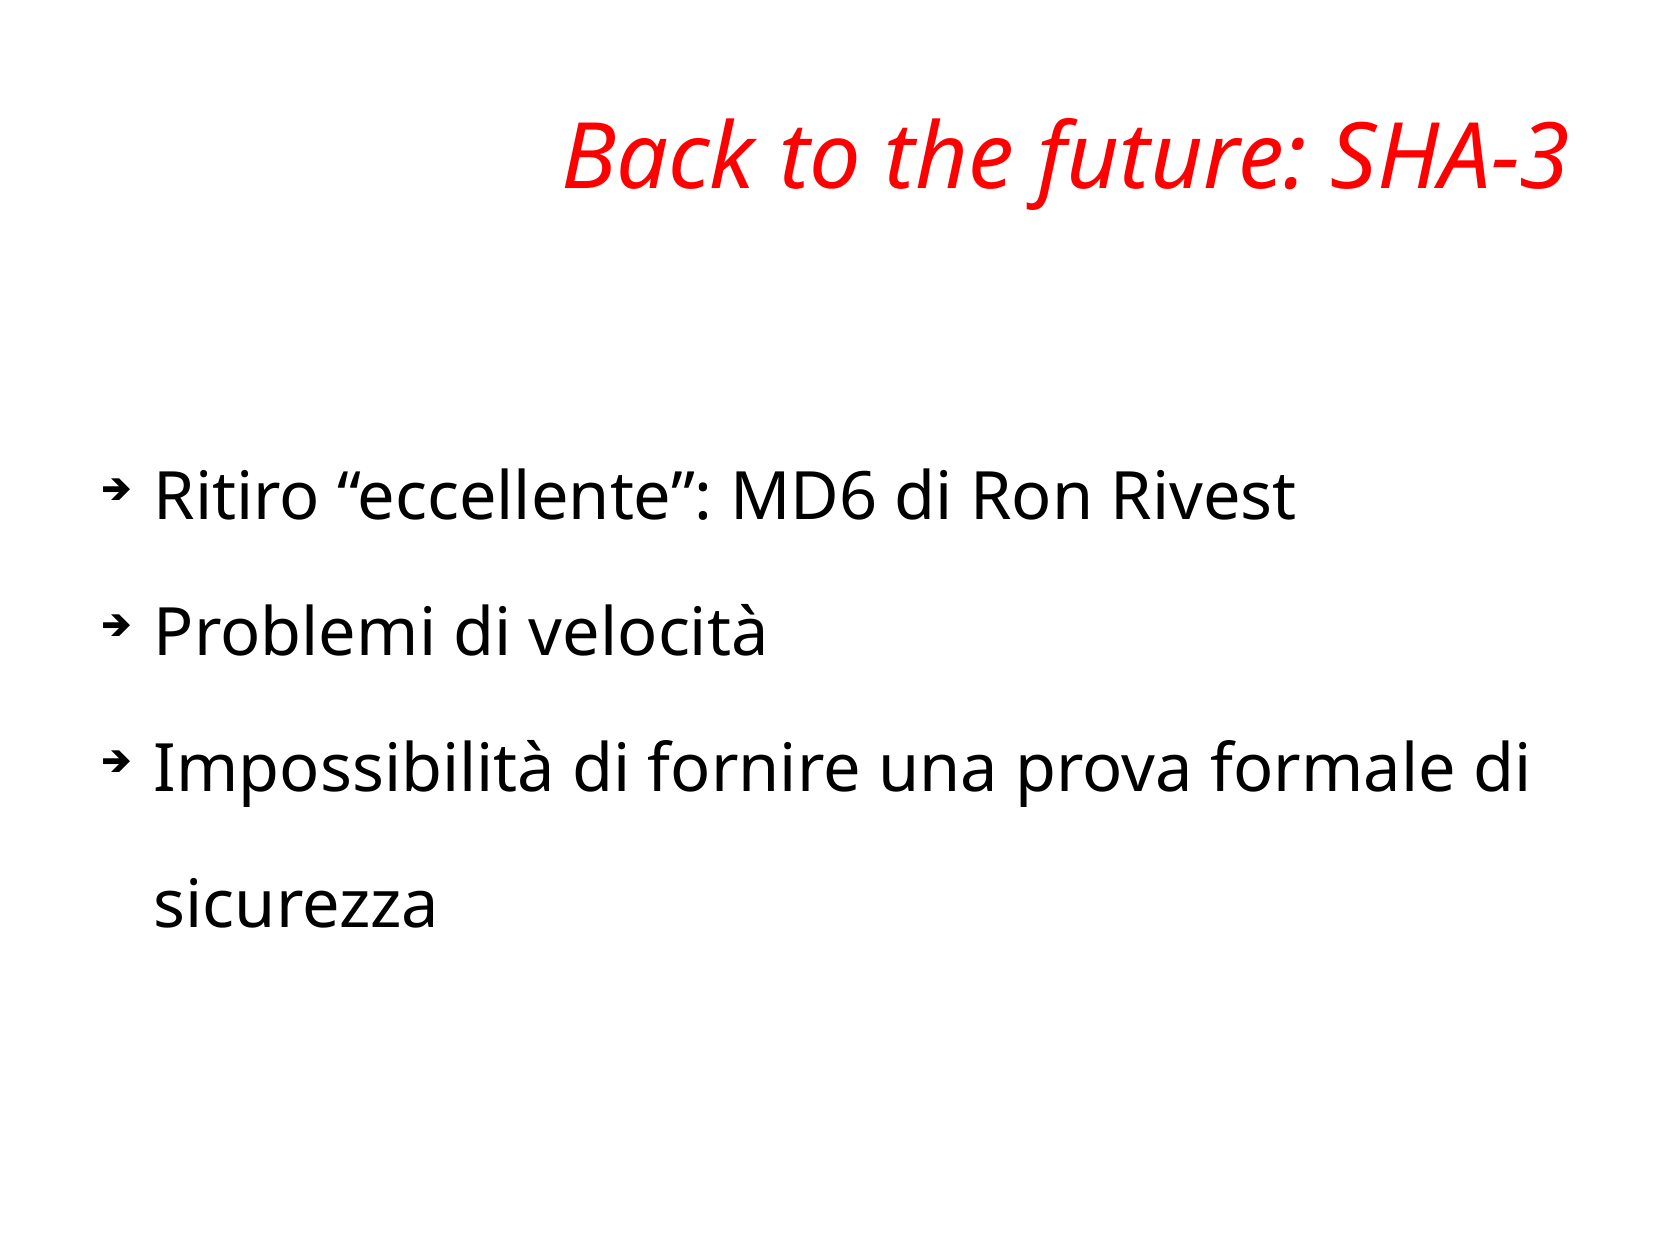

# Back to the future: SHA-3
Ritiro “eccellente”: MD6 di Ron Rivest
Problemi di velocità
Impossibilità di fornire una prova formale di sicurezza